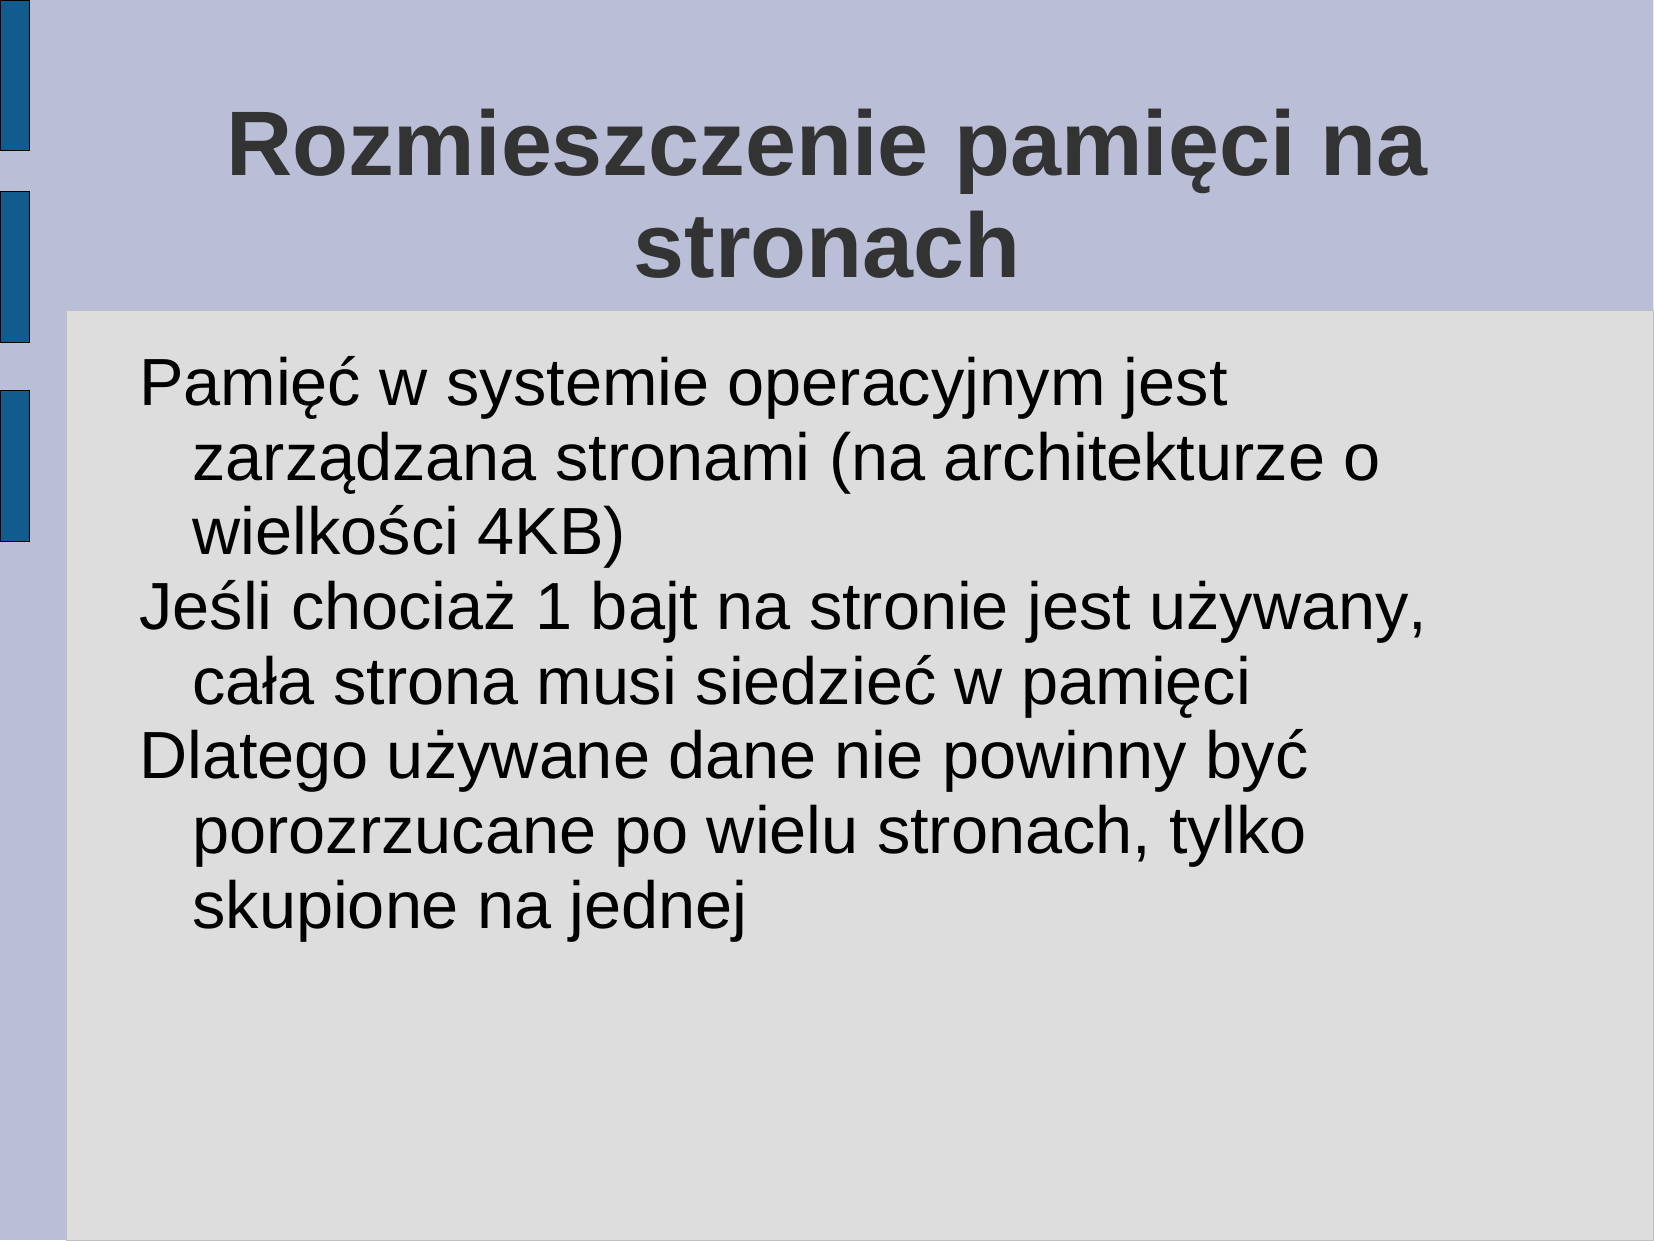

# Rozmieszczenie pamięci na stronach
Pamięć w systemie operacyjnym jest zarządzana stronami (na architekturze o wielkości 4KB)
Jeśli chociaż 1 bajt na stronie jest używany, cała strona musi siedzieć w pamięci
Dlatego używane dane nie powinny być porozrzucane po wielu stronach, tylko skupione na jednej